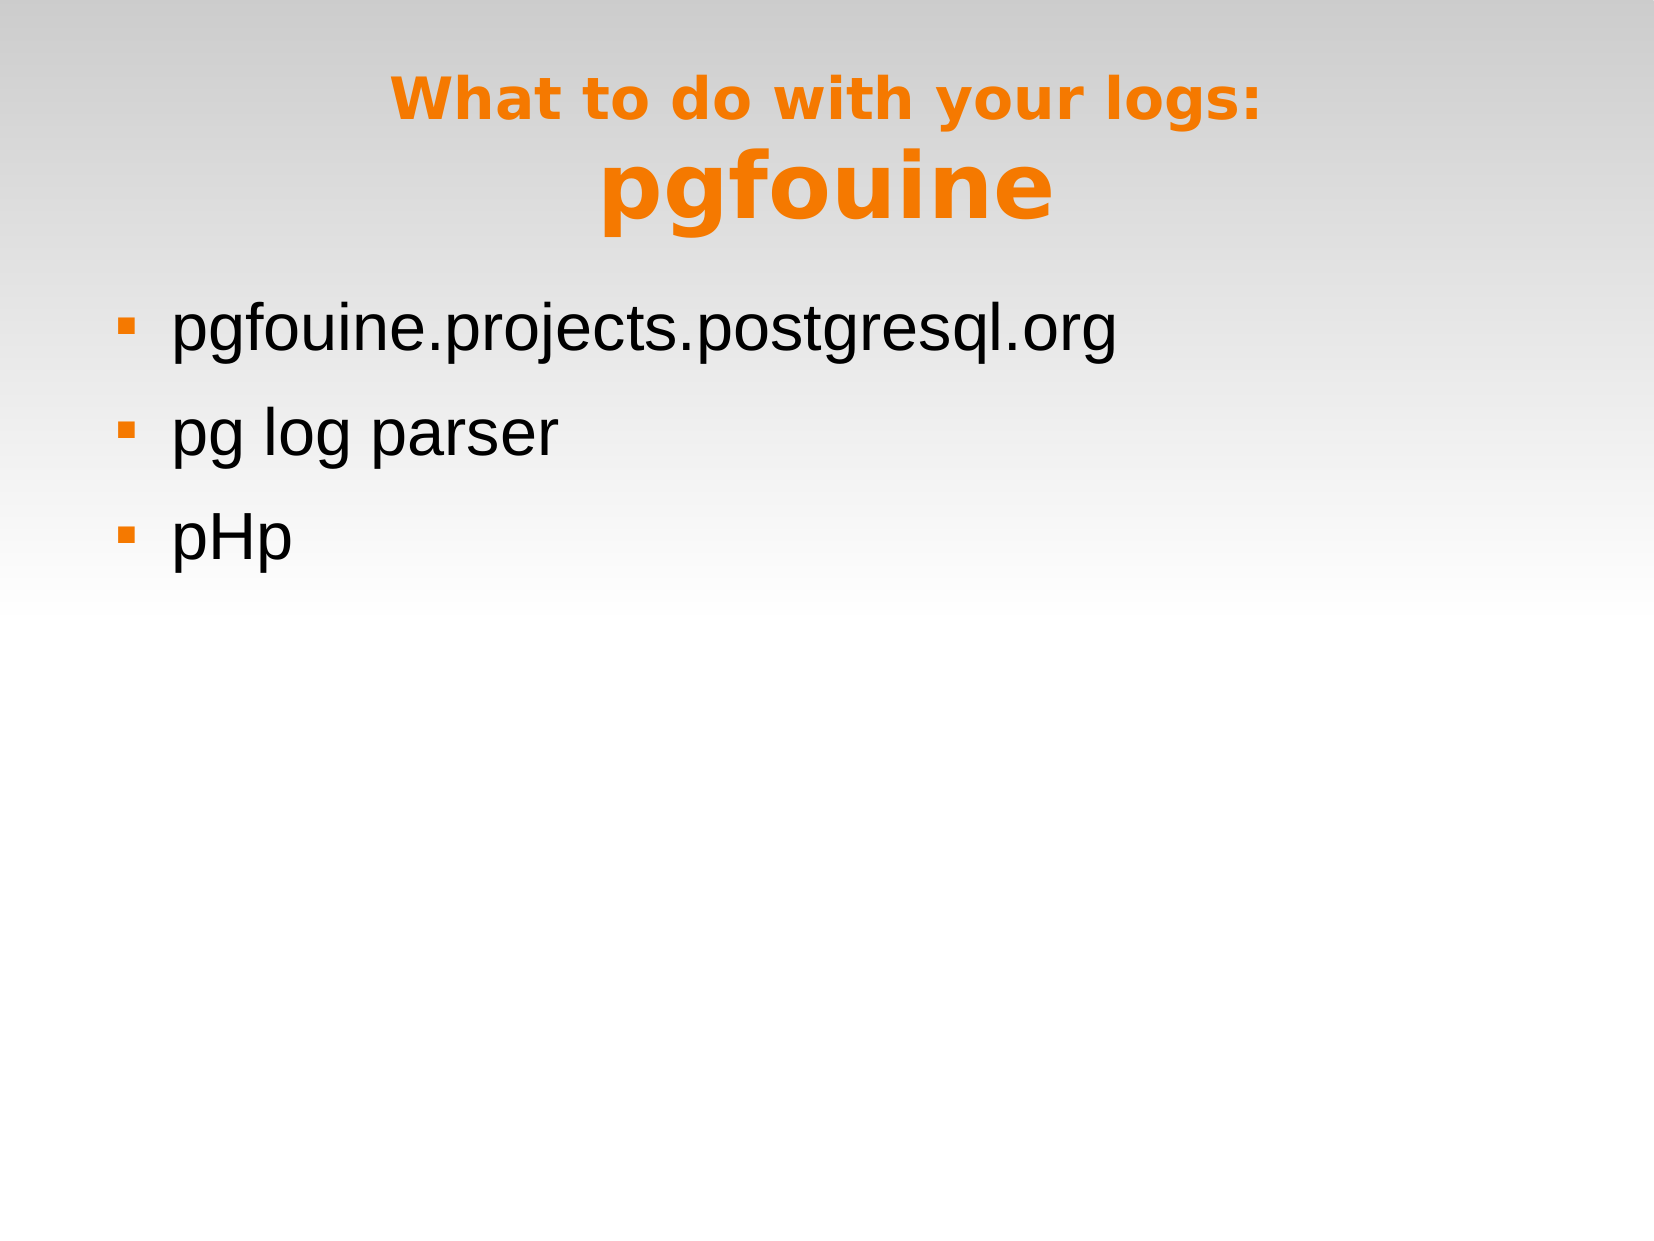

# What to do with your logs: pgfouine
pgfouine.projects.postgresql.org
pg log parser
pHp